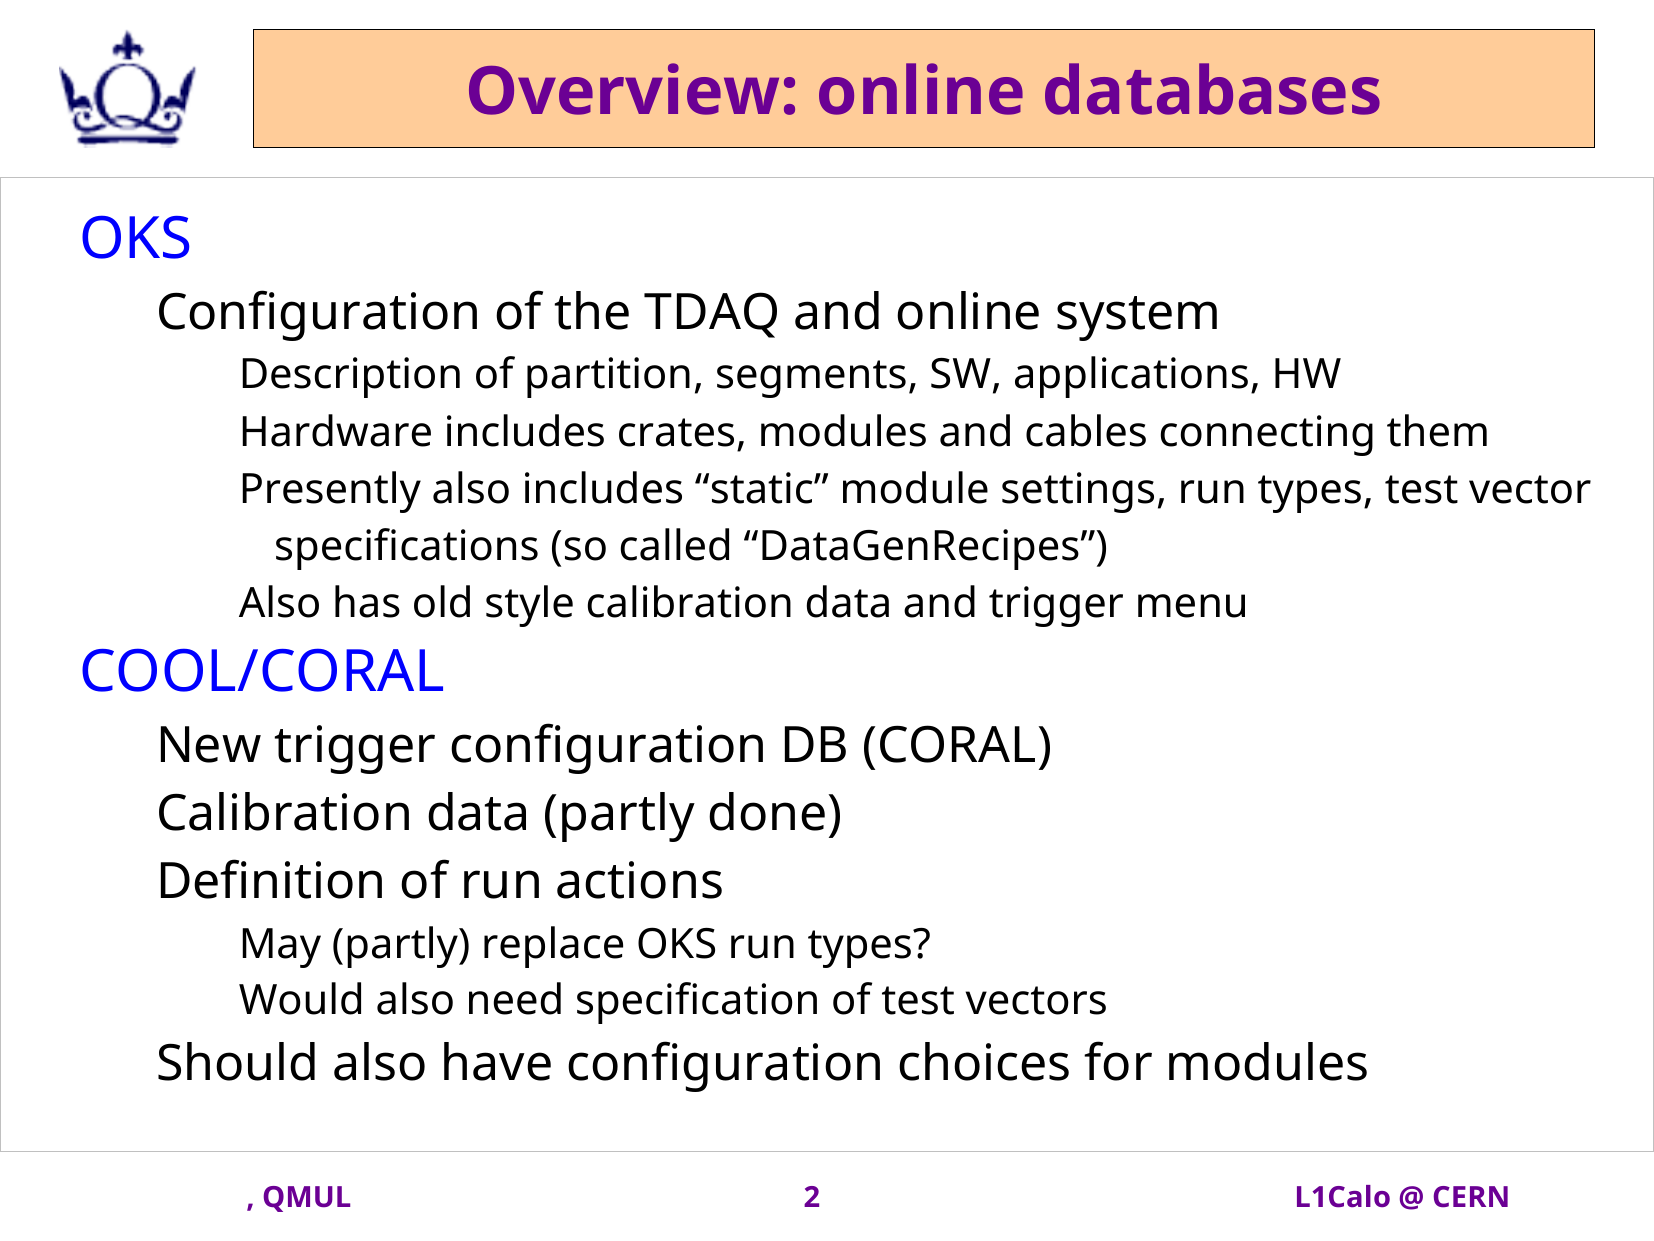

# Overview: online databases
OKS
Configuration of the TDAQ and online system
Description of partition, segments, SW, applications, HW
Hardware includes crates, modules and cables connecting them
Presently also includes “static” module settings, run types, test vector specifications (so called “DataGenRecipes”)
Also has old style calibration data and trigger menu
COOL/CORAL
New trigger configuration DB (CORAL)
Calibration data (partly done)
Definition of run actions
May (partly) replace OKS run types?
Would also need specification of test vectors
Should also have configuration choices for modules